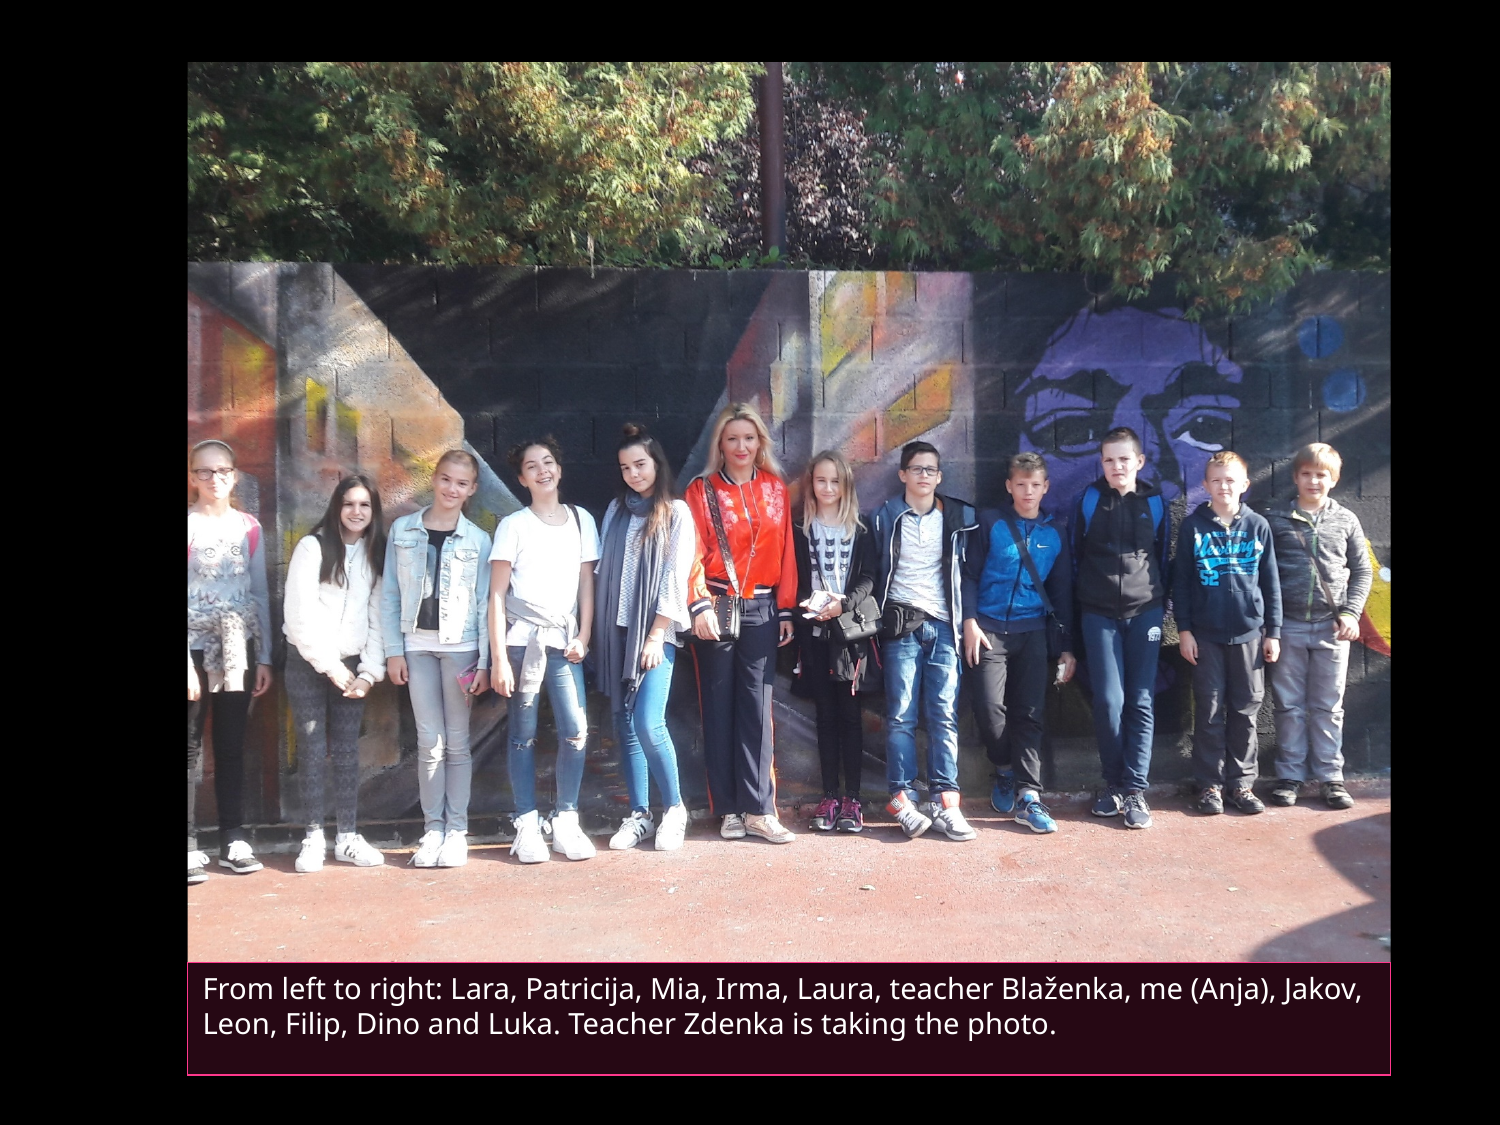

#
From left to right: Lara, Patricija, Mia, Irma, Laura, teacher Blaženka, me (Anja), Jakov, Leon, Filip, Dino and Luka. Teacher Zdenka is taking the photo.